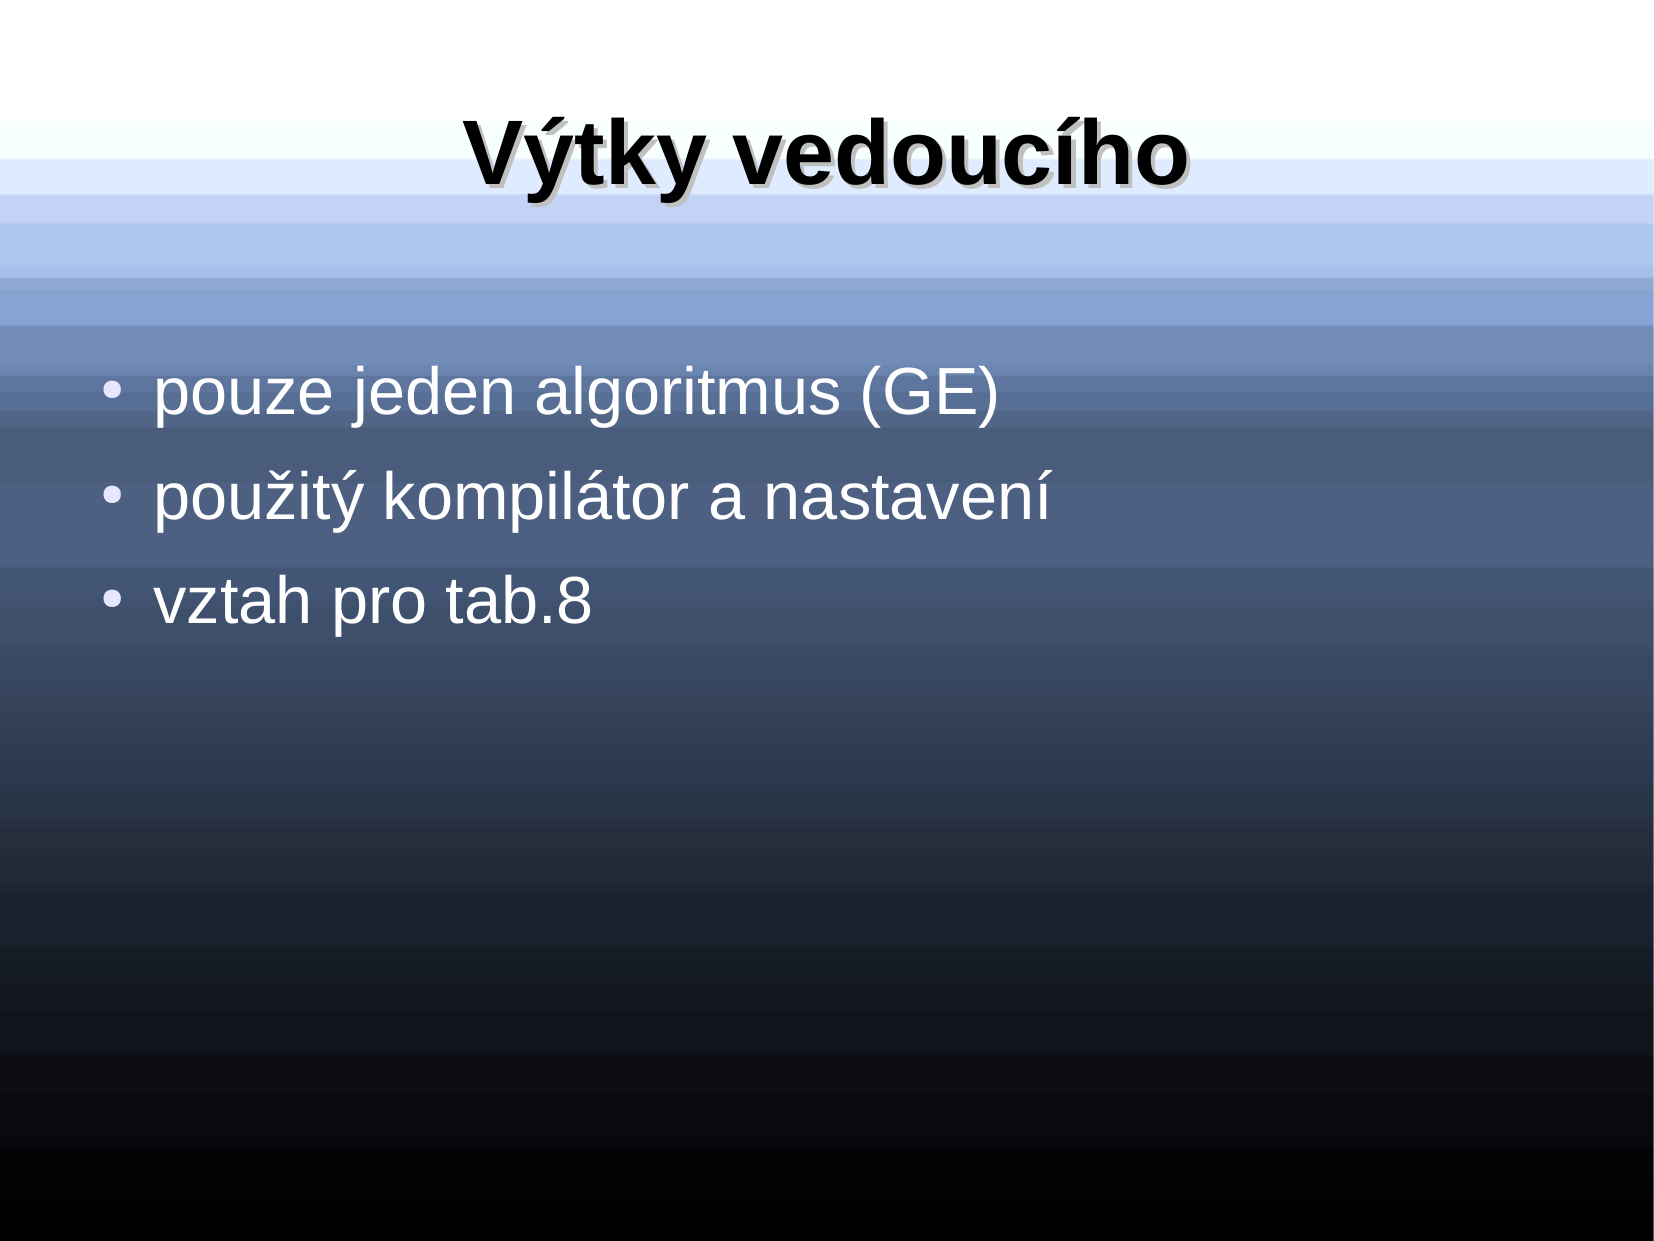

# Výtky vedoucího
pouze jeden algoritmus (GE)
použitý kompilátor a nastavení
vztah pro tab.8